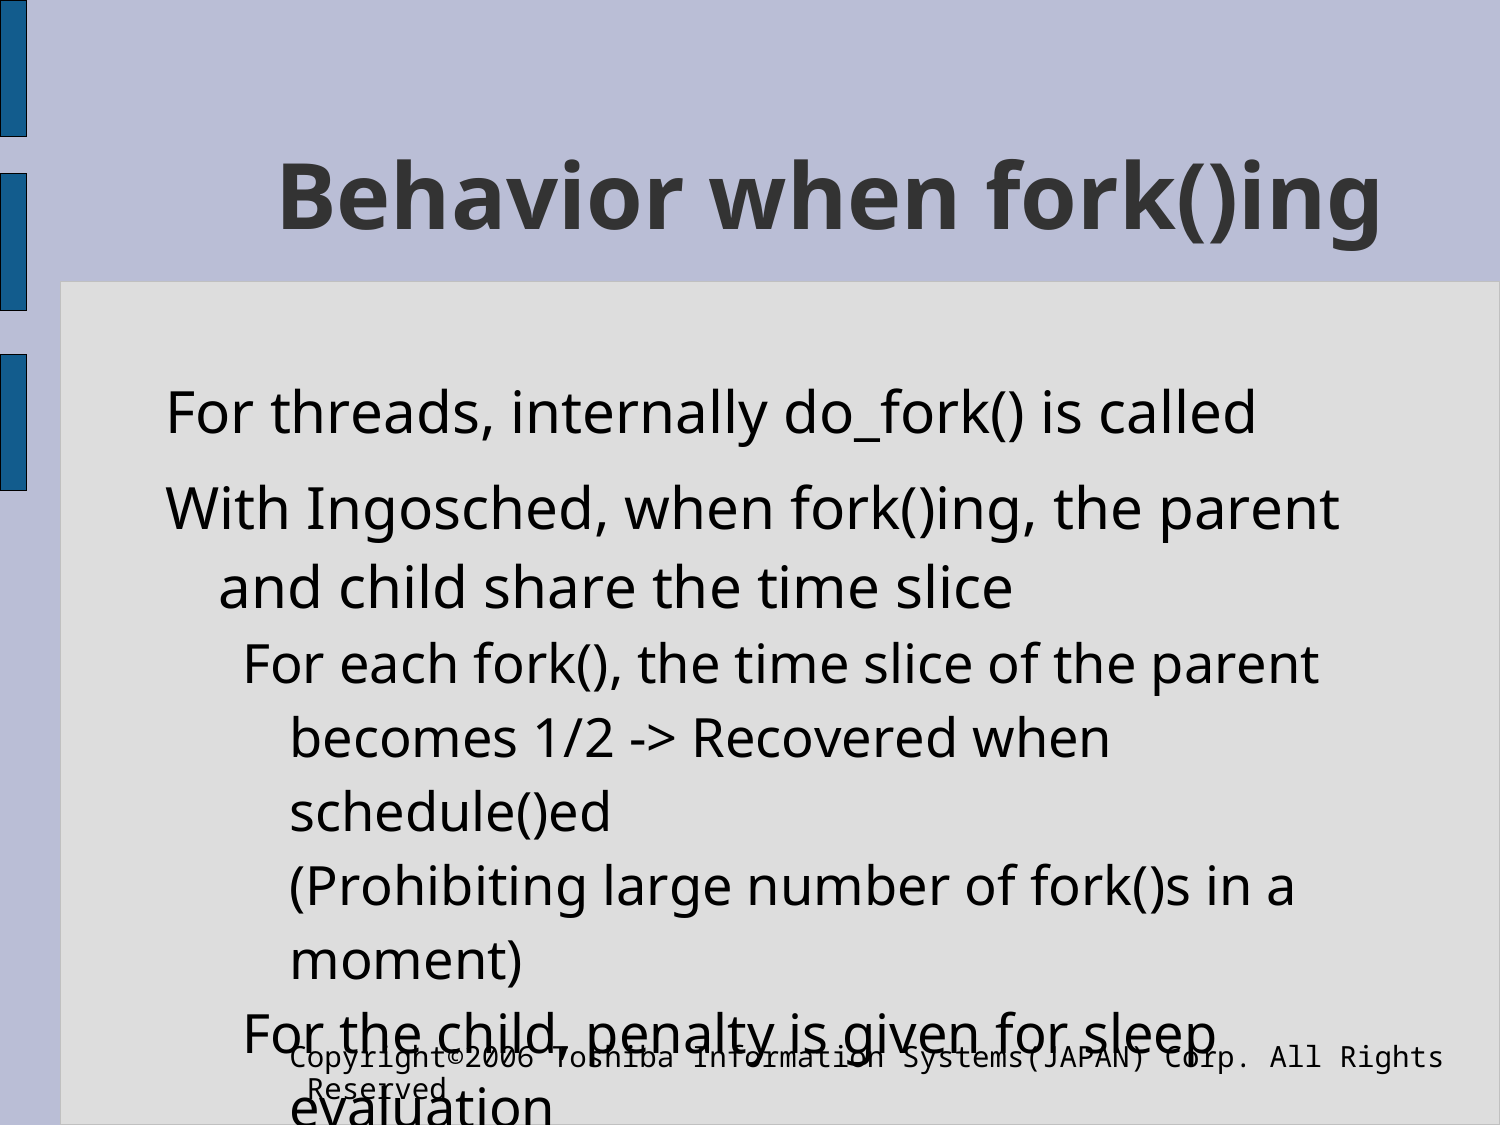

# Behavior when fork()ing
For threads, internally do_fork() is called
With Ingosched, when fork()ing, the parent and child share the time slice
For each fork(), the time slice of the parent becomes 1/2 -> Recovered when schedule()ed
(Prohibiting large number of fork()s in a moment)
For the child, penalty is given for sleep evaluation
Copyright©2006 Toshiba Information Systems(JAPAN) Corp. All Rights Reserved